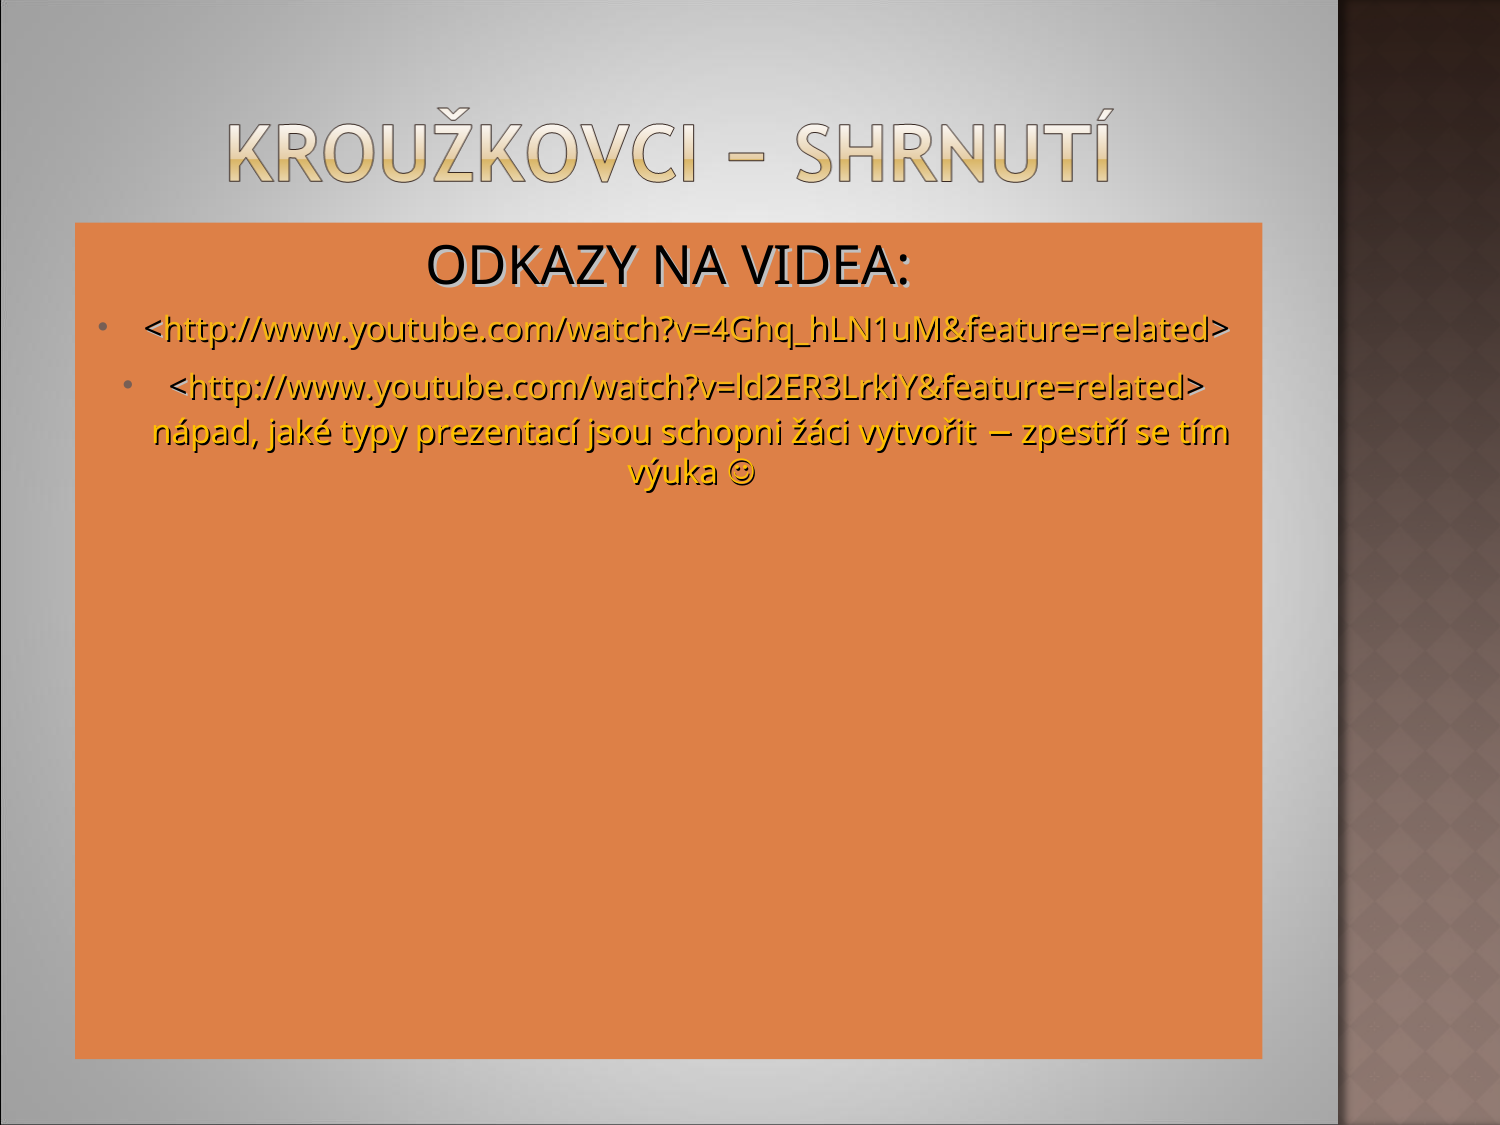

# ODKAZY NA VIDEA:
<http://www.youtube.com/watch?v=4Ghq_hLN1uM&feature=related>
<http://www.youtube.com/watch?v=ld2ER3LrkiY&feature=related> nápad, jaké typy prezentací jsou schopni žáci vytvořit − zpestří se tím výuka 